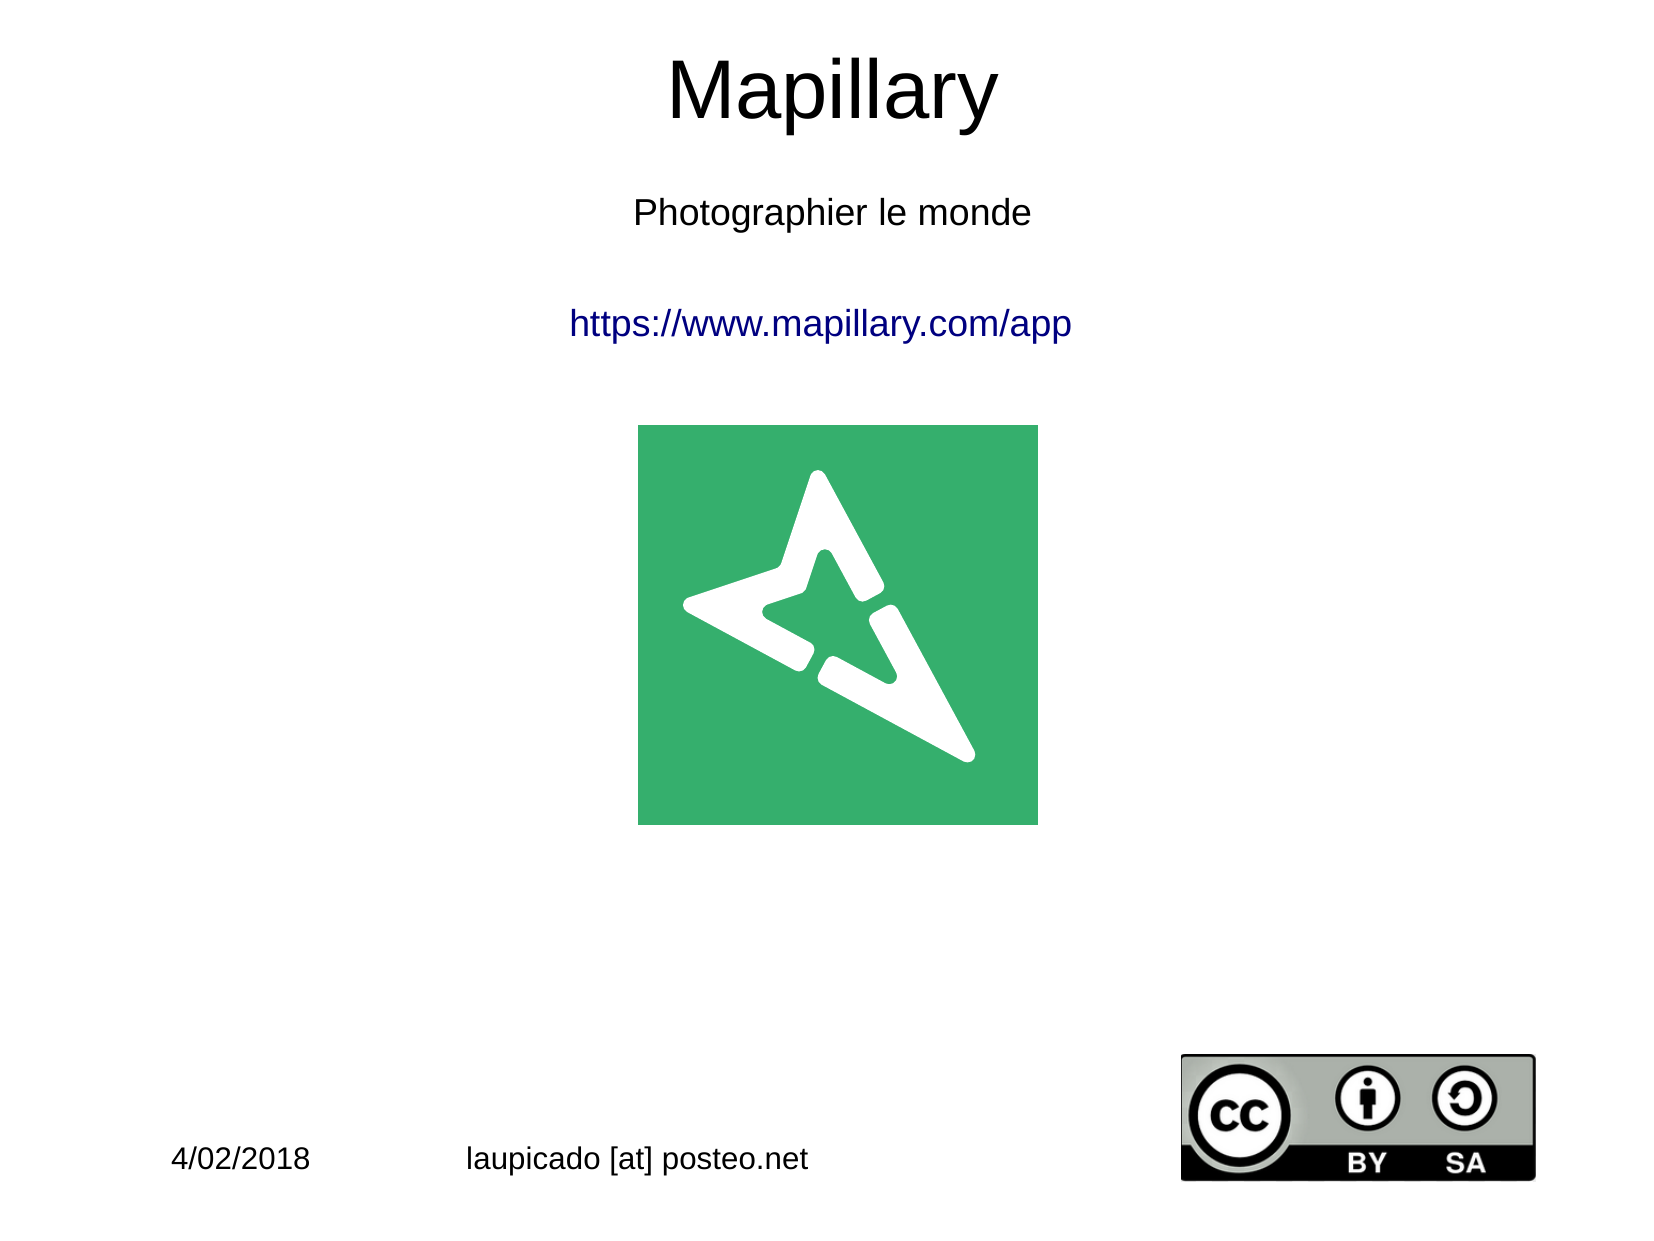

Mapillary
Photographier le monde
https://www.mapillary.com/app
4/02/2018 		laupicado [at] posteo.net